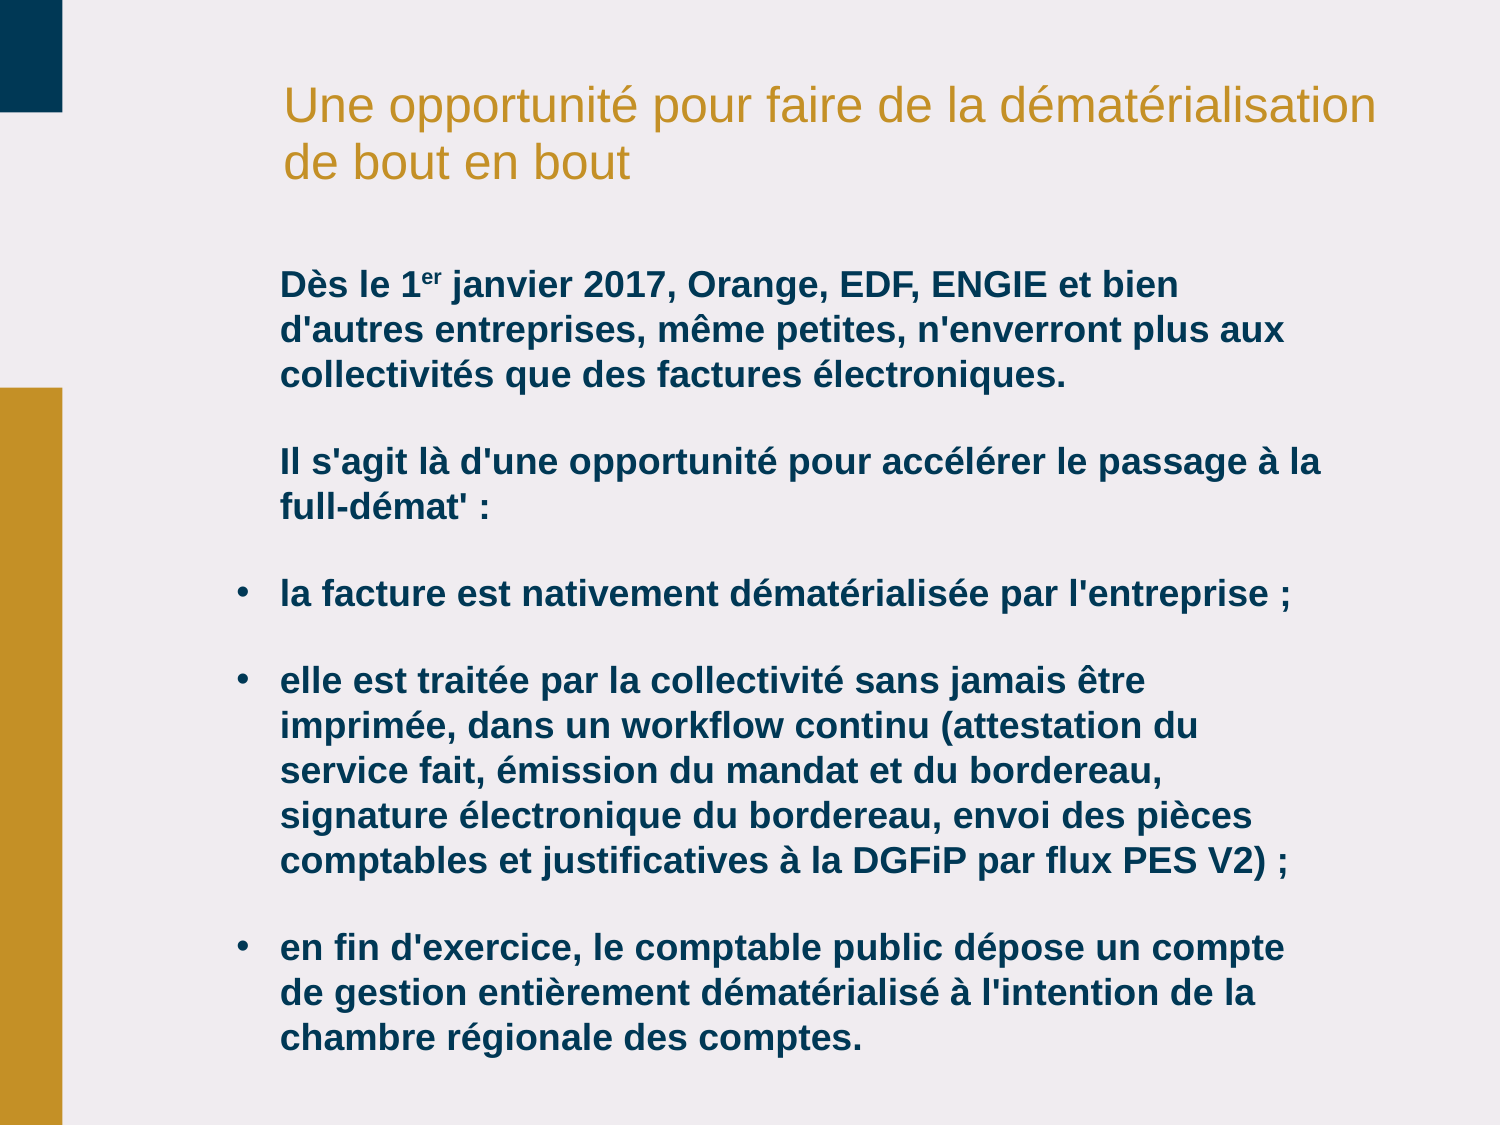

# Une opportunité pour faire de la dématérialisation de bout en bout
Dès le 1er janvier 2017, Orange, EDF, ENGIE et bien d'autres entreprises, même petites, n'enverront plus aux collectivités que des factures électroniques.
Il s'agit là d'une opportunité pour accélérer le passage à la full-démat' :
la facture est nativement dématérialisée par l'entreprise ;
elle est traitée par la collectivité sans jamais être imprimée, dans un workflow continu (attestation du service fait, émission du mandat et du bordereau, signature électronique du bordereau, envoi des pièces comptables et justificatives à la DGFiP par flux PES V2) ;
en fin d'exercice, le comptable public dépose un compte de gestion entièrement dématérialisé à l'intention de la chambre régionale des comptes.